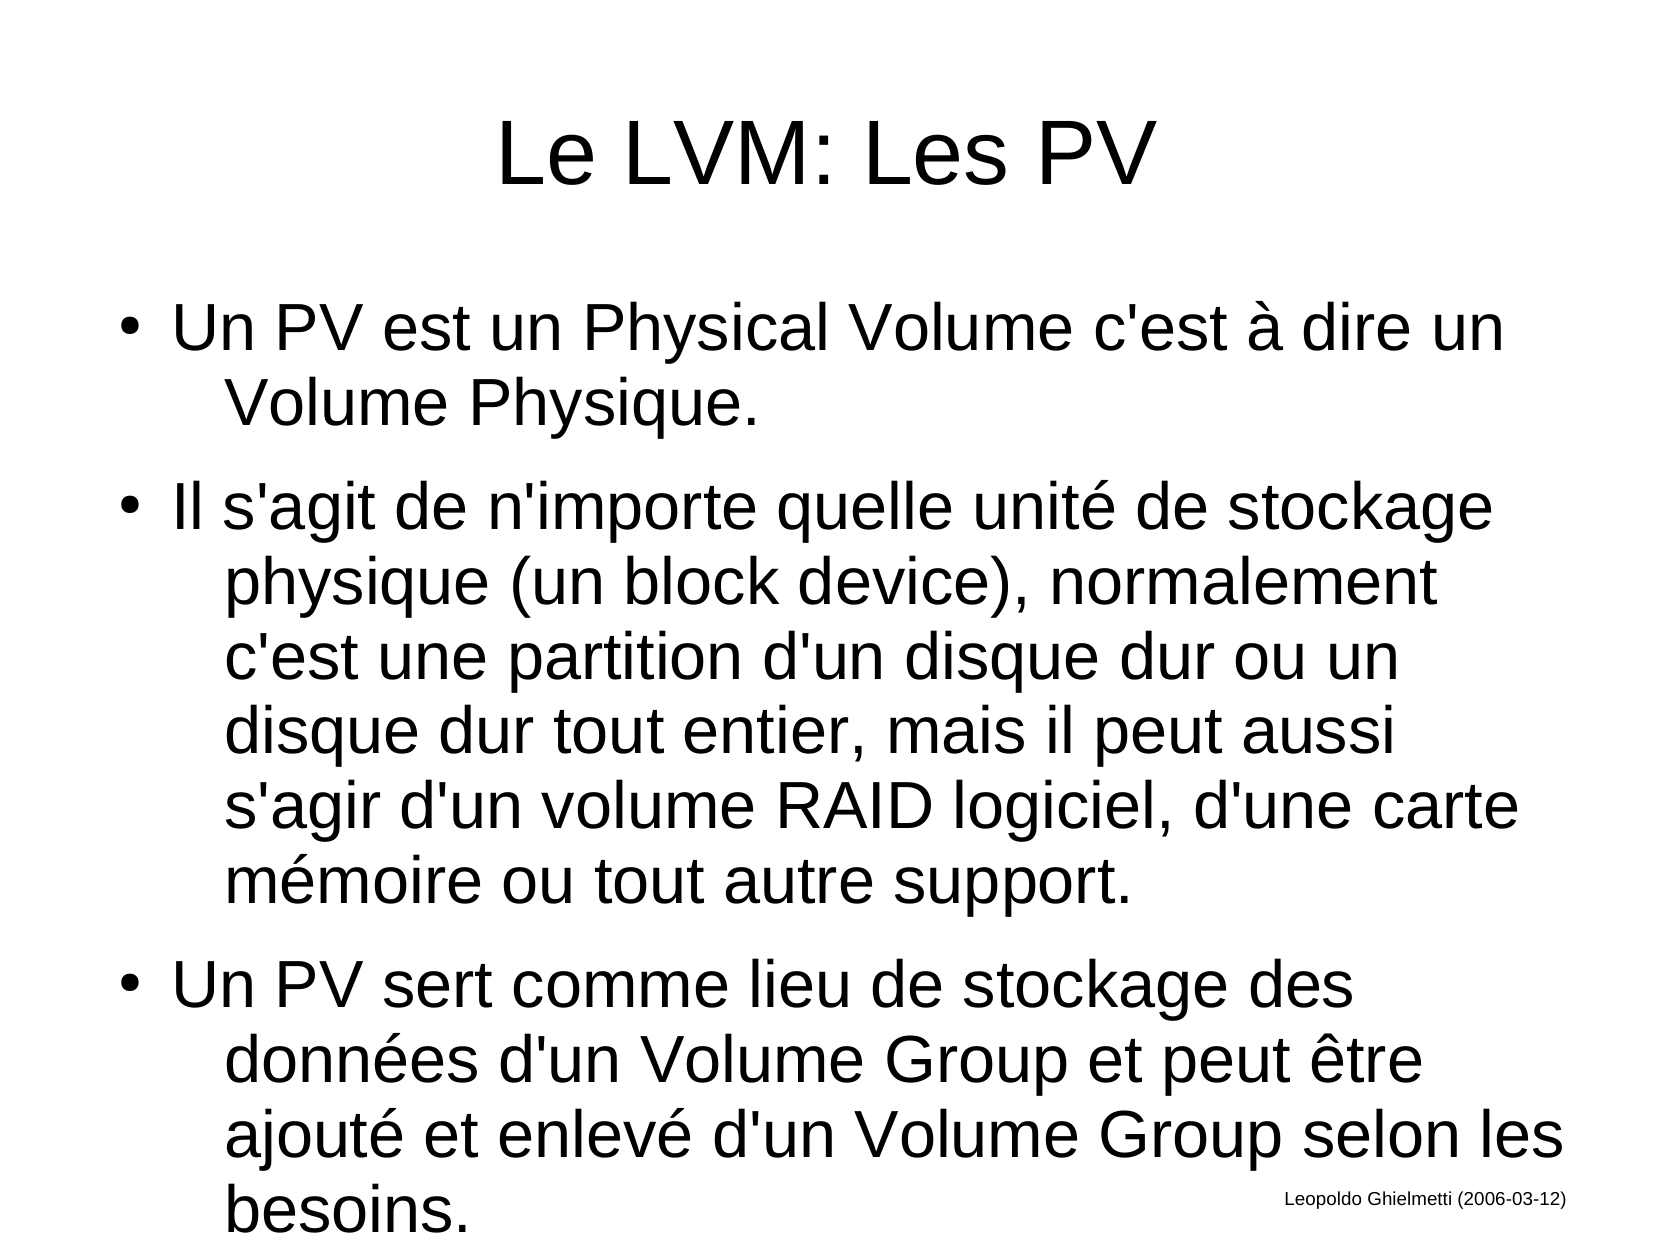

# Le LVM: Les PV
Un PV est un Physical Volume c'est à dire un Volume Physique.
Il s'agit de n'importe quelle unité de stockage physique (un block device), normalement c'est une partition d'un disque dur ou un disque dur tout entier, mais il peut aussi s'agir d'un volume RAID logiciel, d'une carte mémoire ou tout autre support.
Un PV sert comme lieu de stockage des données d'un Volume Group et peut être ajouté et enlevé d'un Volume Group selon les besoins.
Leopoldo Ghielmetti (2006-03-12)